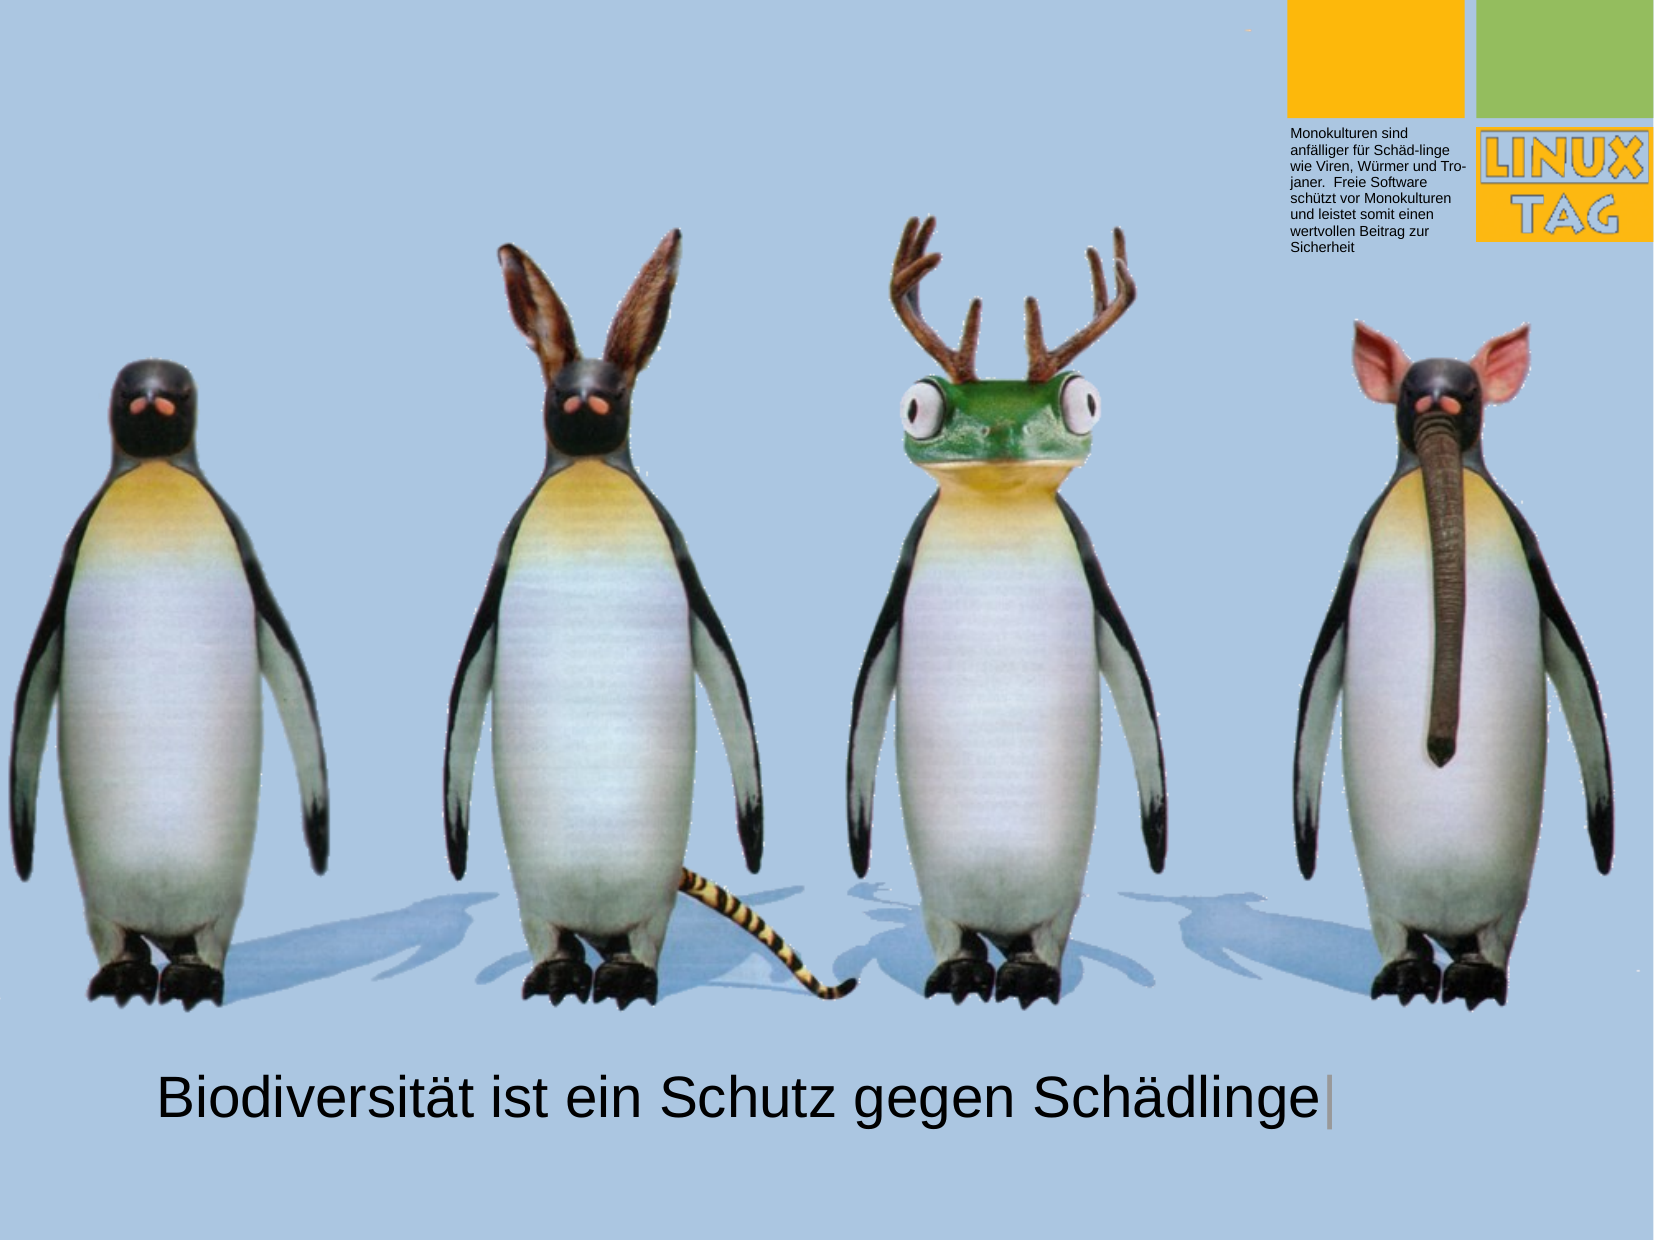

Monokulturen sind anfälliger für Schäd-linge wie Viren, Würmer und Tro-janer. Freie Software schützt vor Monokulturen und leistet somit einen wertvollen Beitrag zur Sicherheit
Biodiversität ist ein Schutz gegen Schädlinge|